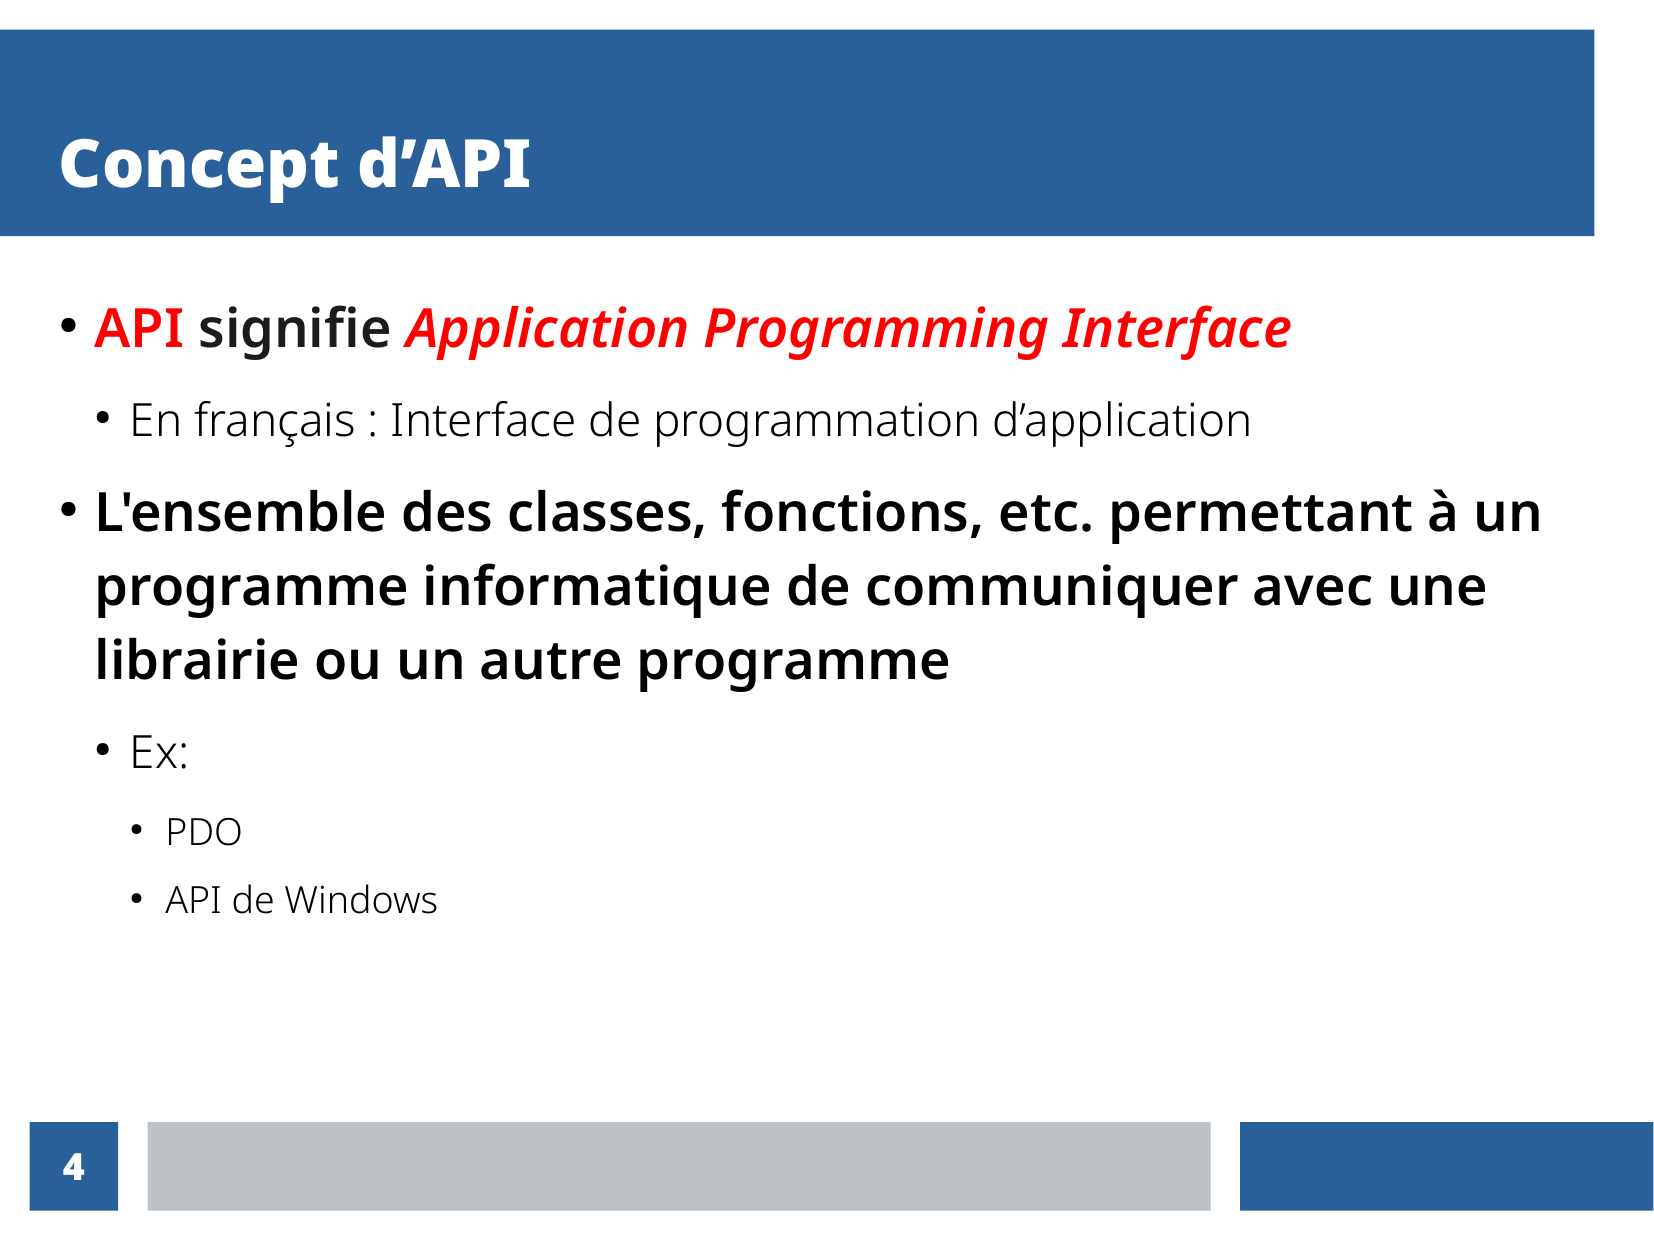

# Concept d’API
API signifie Application Programming Interface
En français : Interface de programmation d’application
L'ensemble des classes, fonctions, etc. permettant à un programme informatique de communiquer avec une librairie ou un autre programme
Ex:
PDO
API de Windows
4